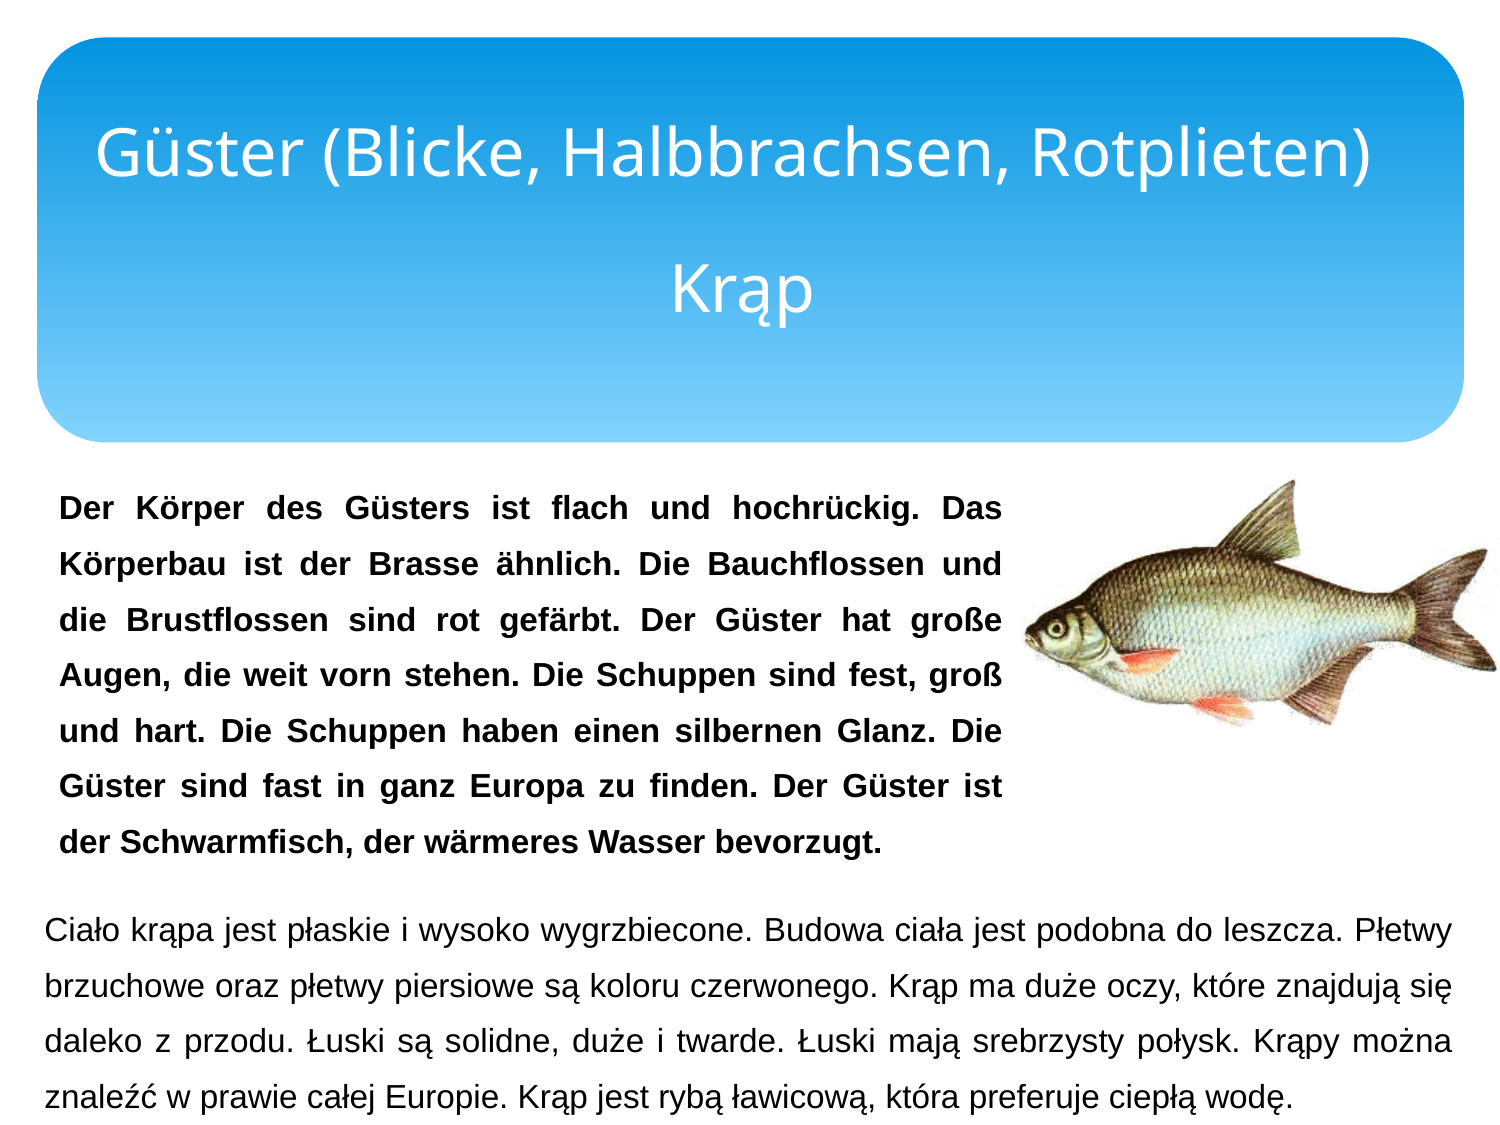

# Güster (Blicke, Halbbrachsen, Rotplieten) Krąp
Der Körper des Güsters ist flach und hochrückig. Das Körperbau ist der Brasse ähnlich. Die Bauchflossen und die Brustflossen sind rot gefärbt. Der Güster hat große Augen, die weit vorn stehen. Die Schuppen sind fest, groß und hart. Die Schuppen haben einen silbernen Glanz. Die Güster sind fast in ganz Europa zu finden. Der Güster ist der Schwarmfisch, der wärmeres Wasser bevorzugt.
Ciało krąpa jest płaskie i wysoko wygrzbiecone. Budowa ciała jest podobna do leszcza. Płetwy brzuchowe oraz płetwy piersiowe są koloru czerwonego. Krąp ma duże oczy, które znajdują się daleko z przodu. Łuski są solidne, duże i twarde. Łuski mają srebrzysty połysk. Krąpy można znaleźć w prawie całej Europie. Krąp jest rybą ławicową, która preferuje ciepłą wodę.